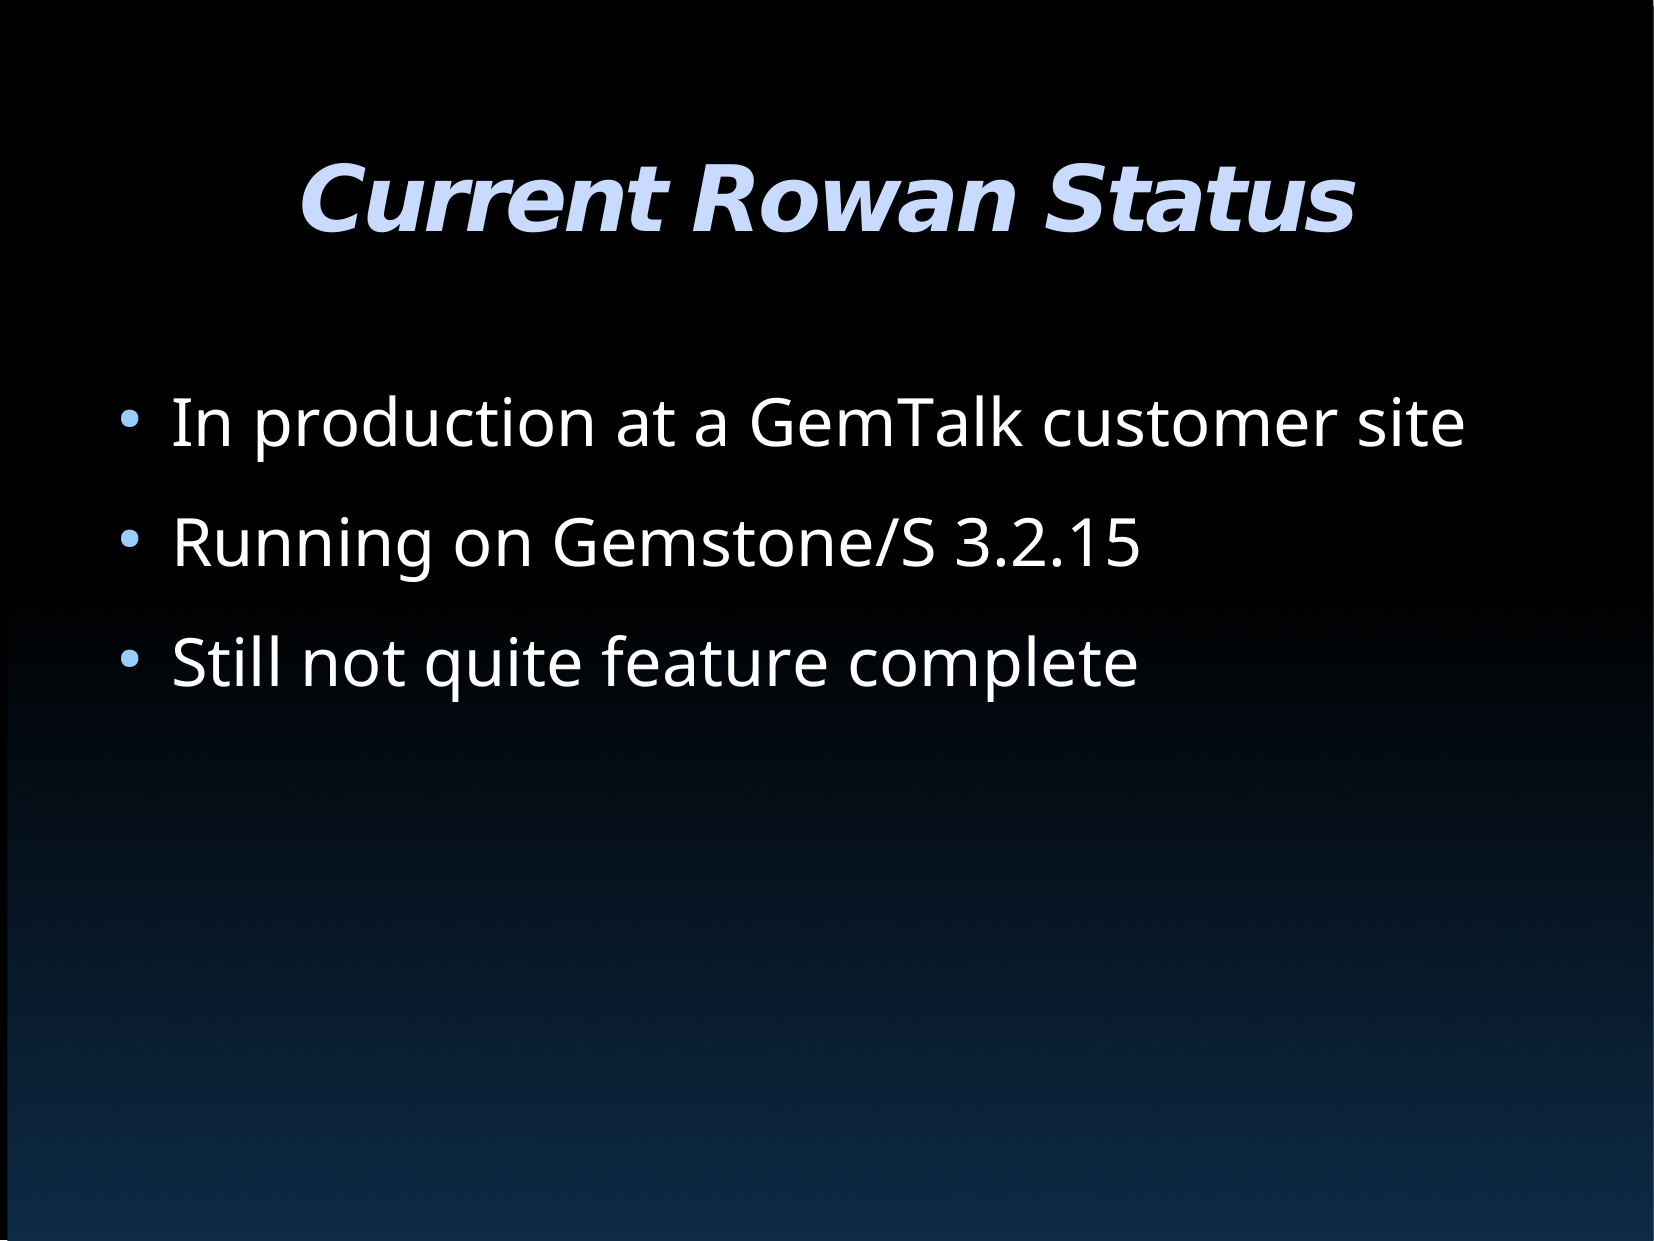

# Current Rowan Status
In production at a GemTalk customer site
Running on Gemstone/S 3.2.15
Still not quite feature complete